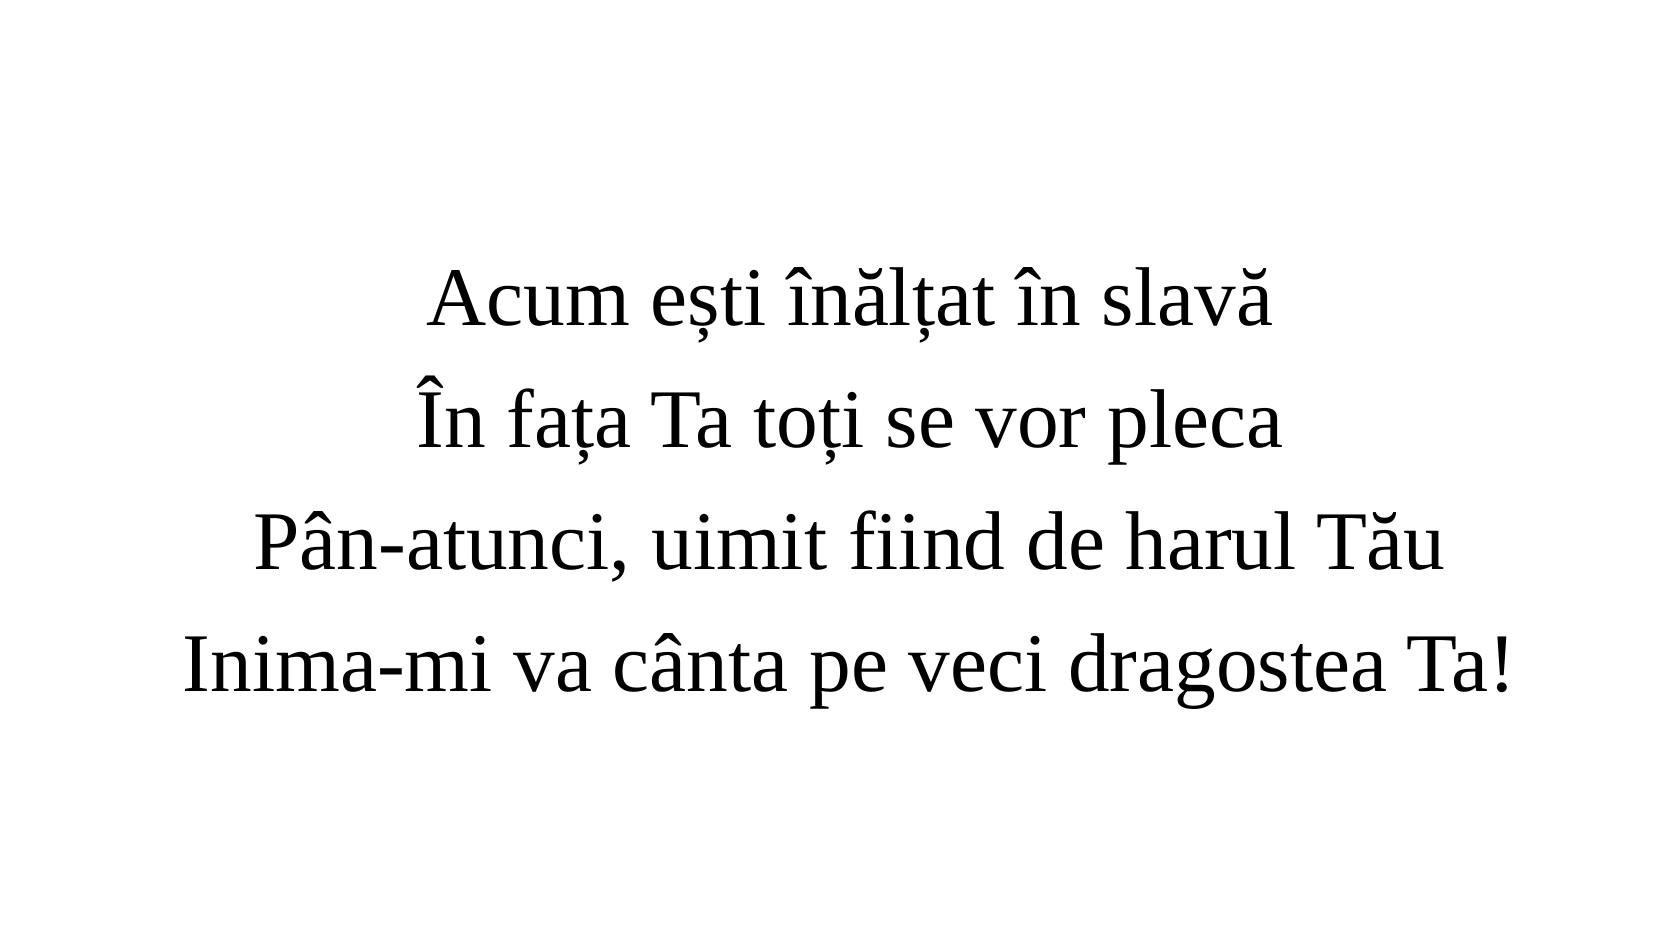

# Acum ești înălțat în slavă
În fața Ta toți se vor pleca
Pân-atunci, uimit fiind de harul Tău
Inima-mi va cânta pe veci dragostea Ta!